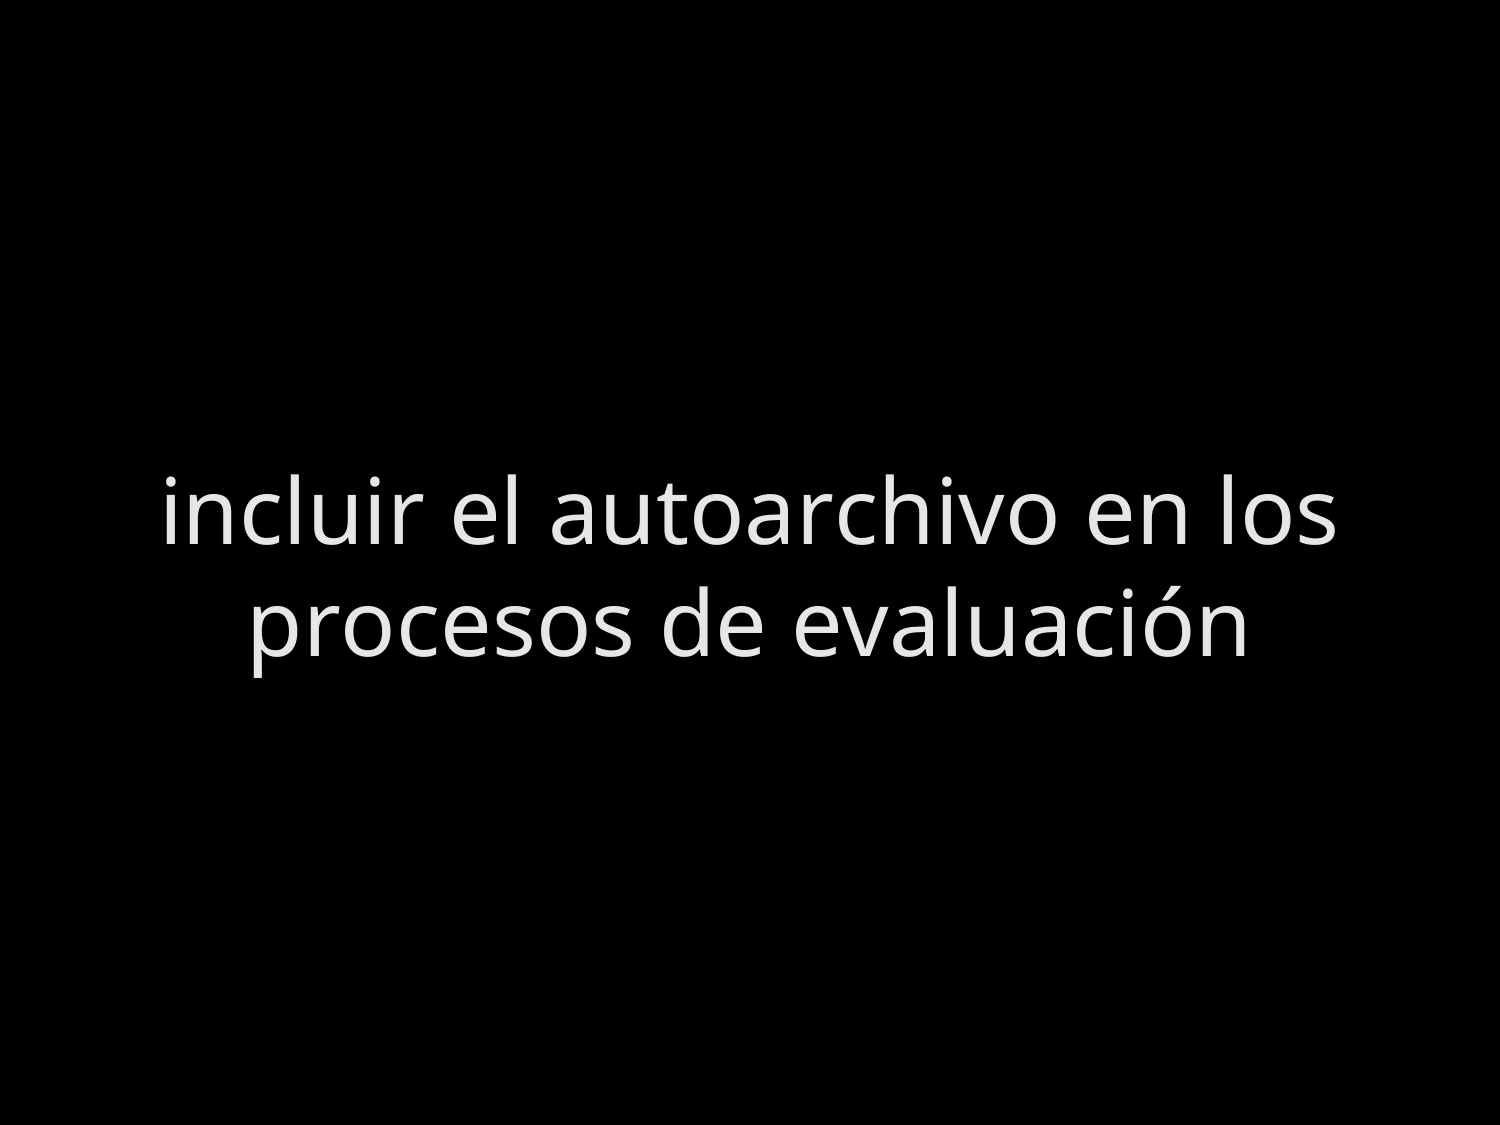

# incluir el autoarchivo en los procesos de evaluación